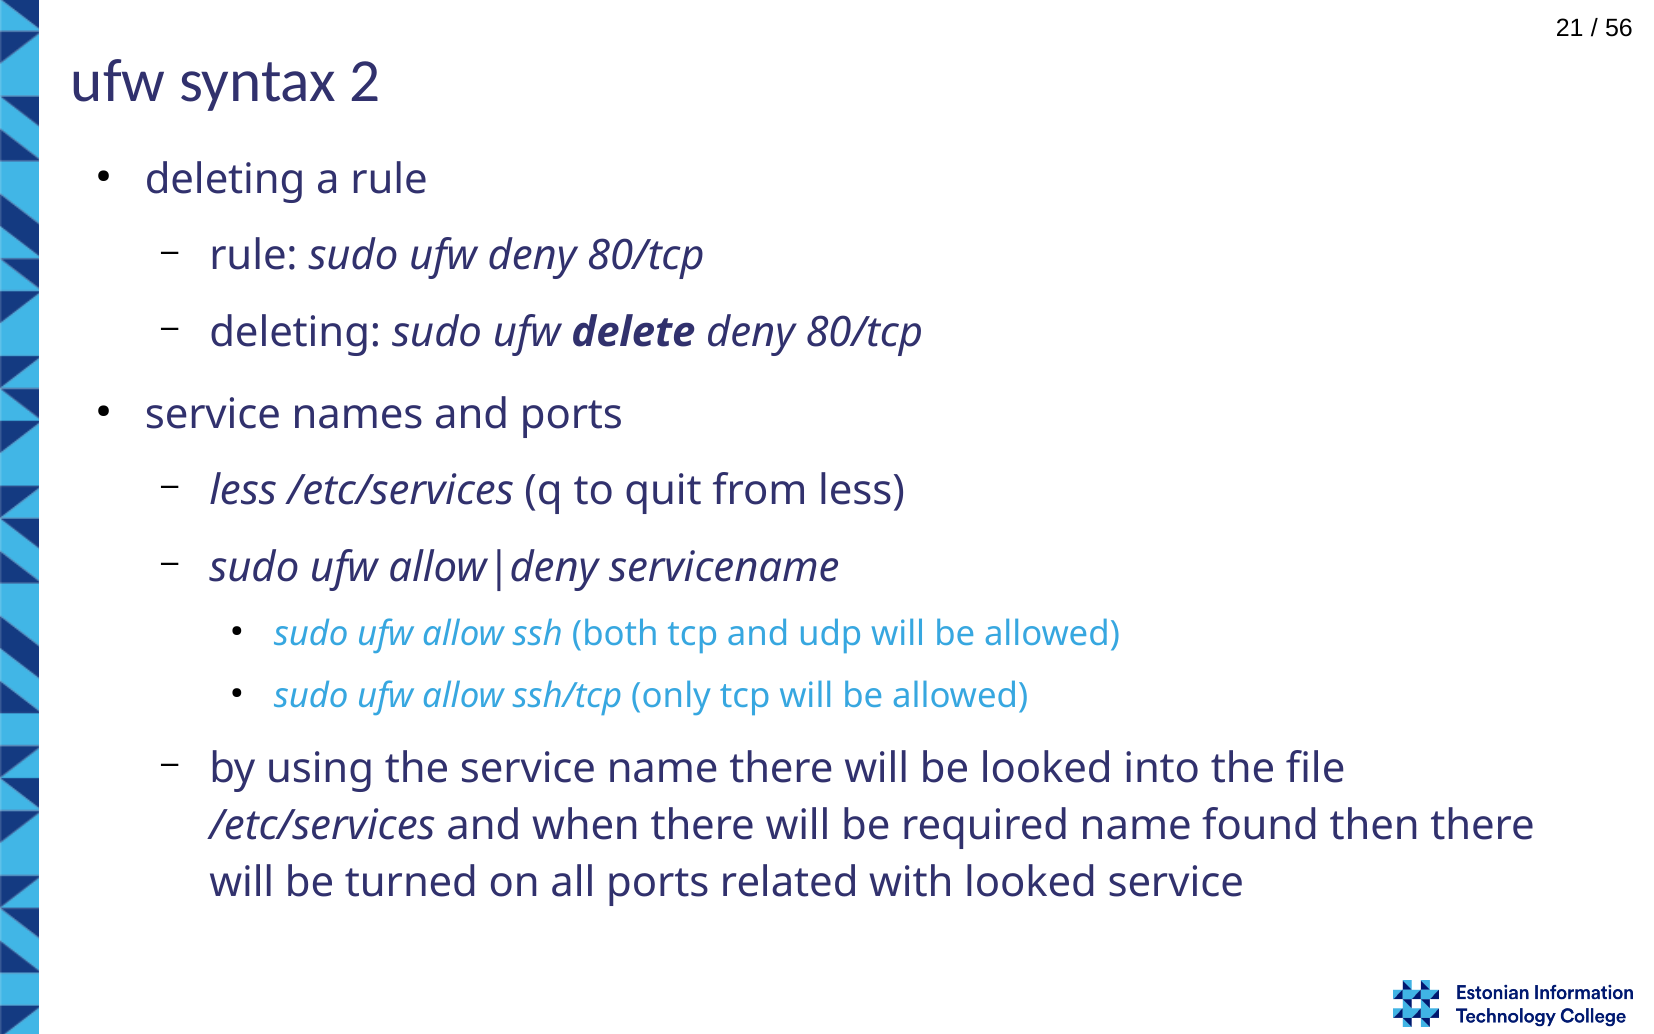

# ufw syntax 2
deleting a rule
rule: sudo ufw deny 80/tcp
deleting: sudo ufw delete deny 80/tcp
service names and ports
less /etc/services (q to quit from less)
sudo ufw allow|deny servicename
sudo ufw allow ssh (both tcp and udp will be allowed)
sudo ufw allow ssh/tcp (only tcp will be allowed)
by using the service name there will be looked into the file /etc/services and when there will be required name found then there will be turned on all ports related with looked service